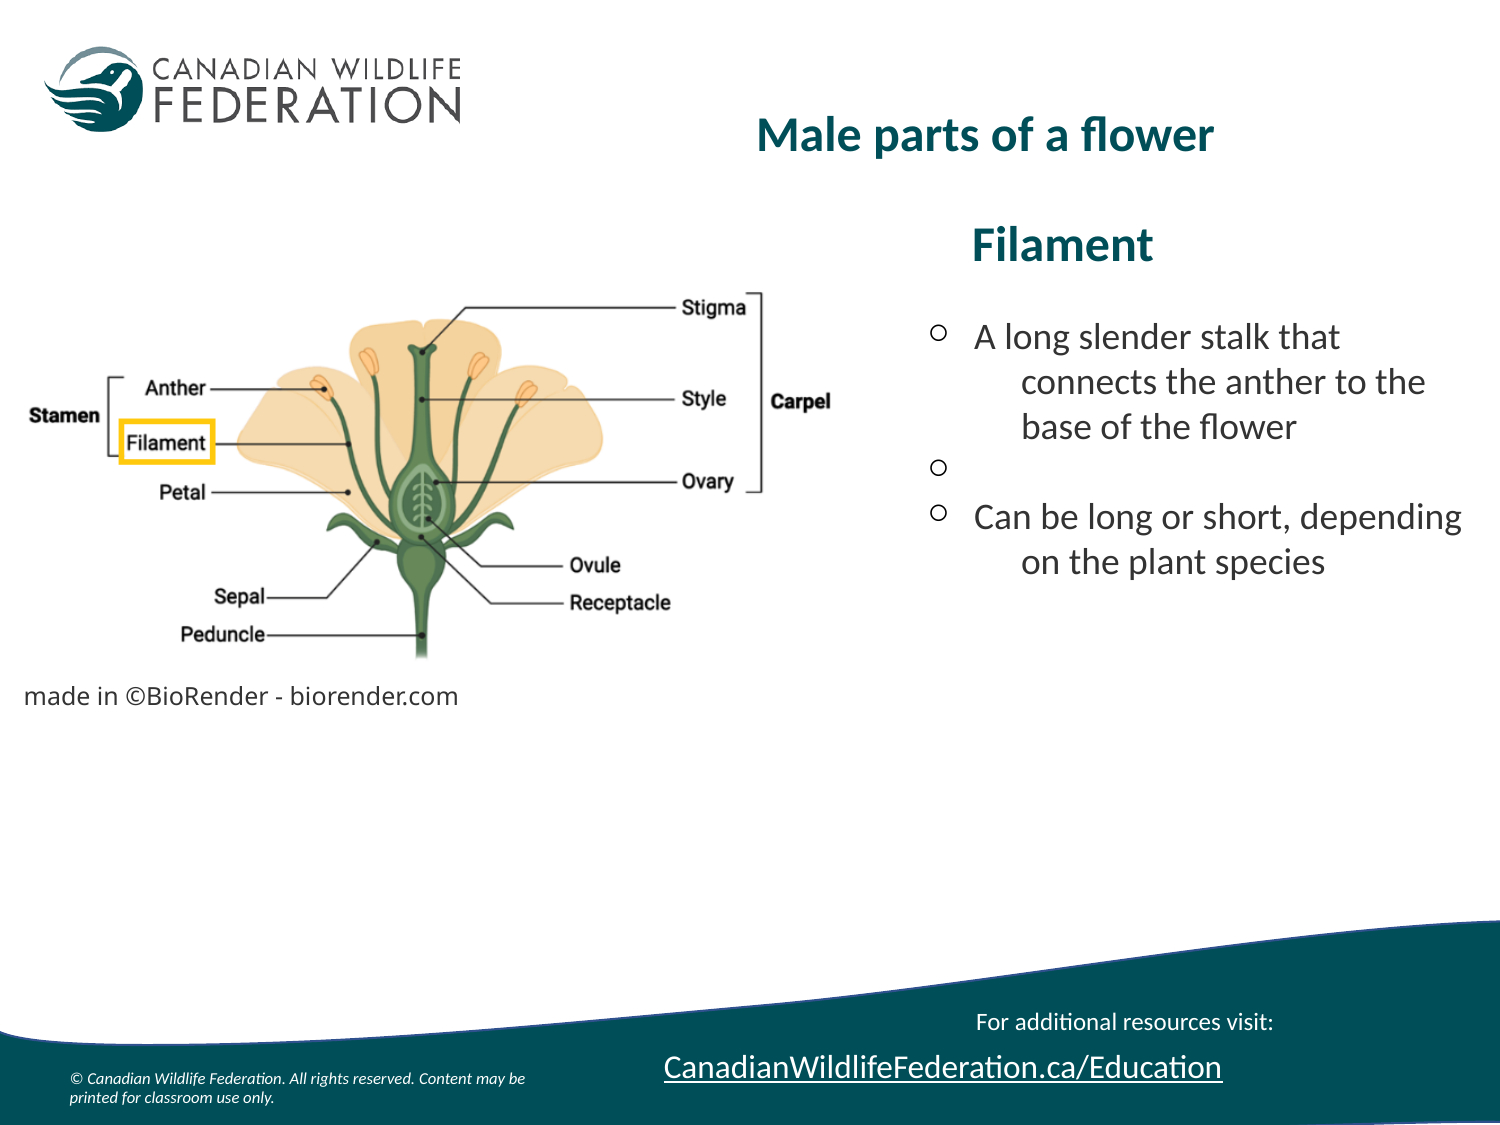

Male parts of a flower
Filament
A long slender stalk that connects the anther to the base of the flower
Can be long or short, depending on the plant species
made in ©BioRender - biorender.com
For additional resources visit:
CanadianWildlifeFederation.ca/Education
© Canadian Wildlife Federation. All rights reserved. Content may be printed for classroom use only.